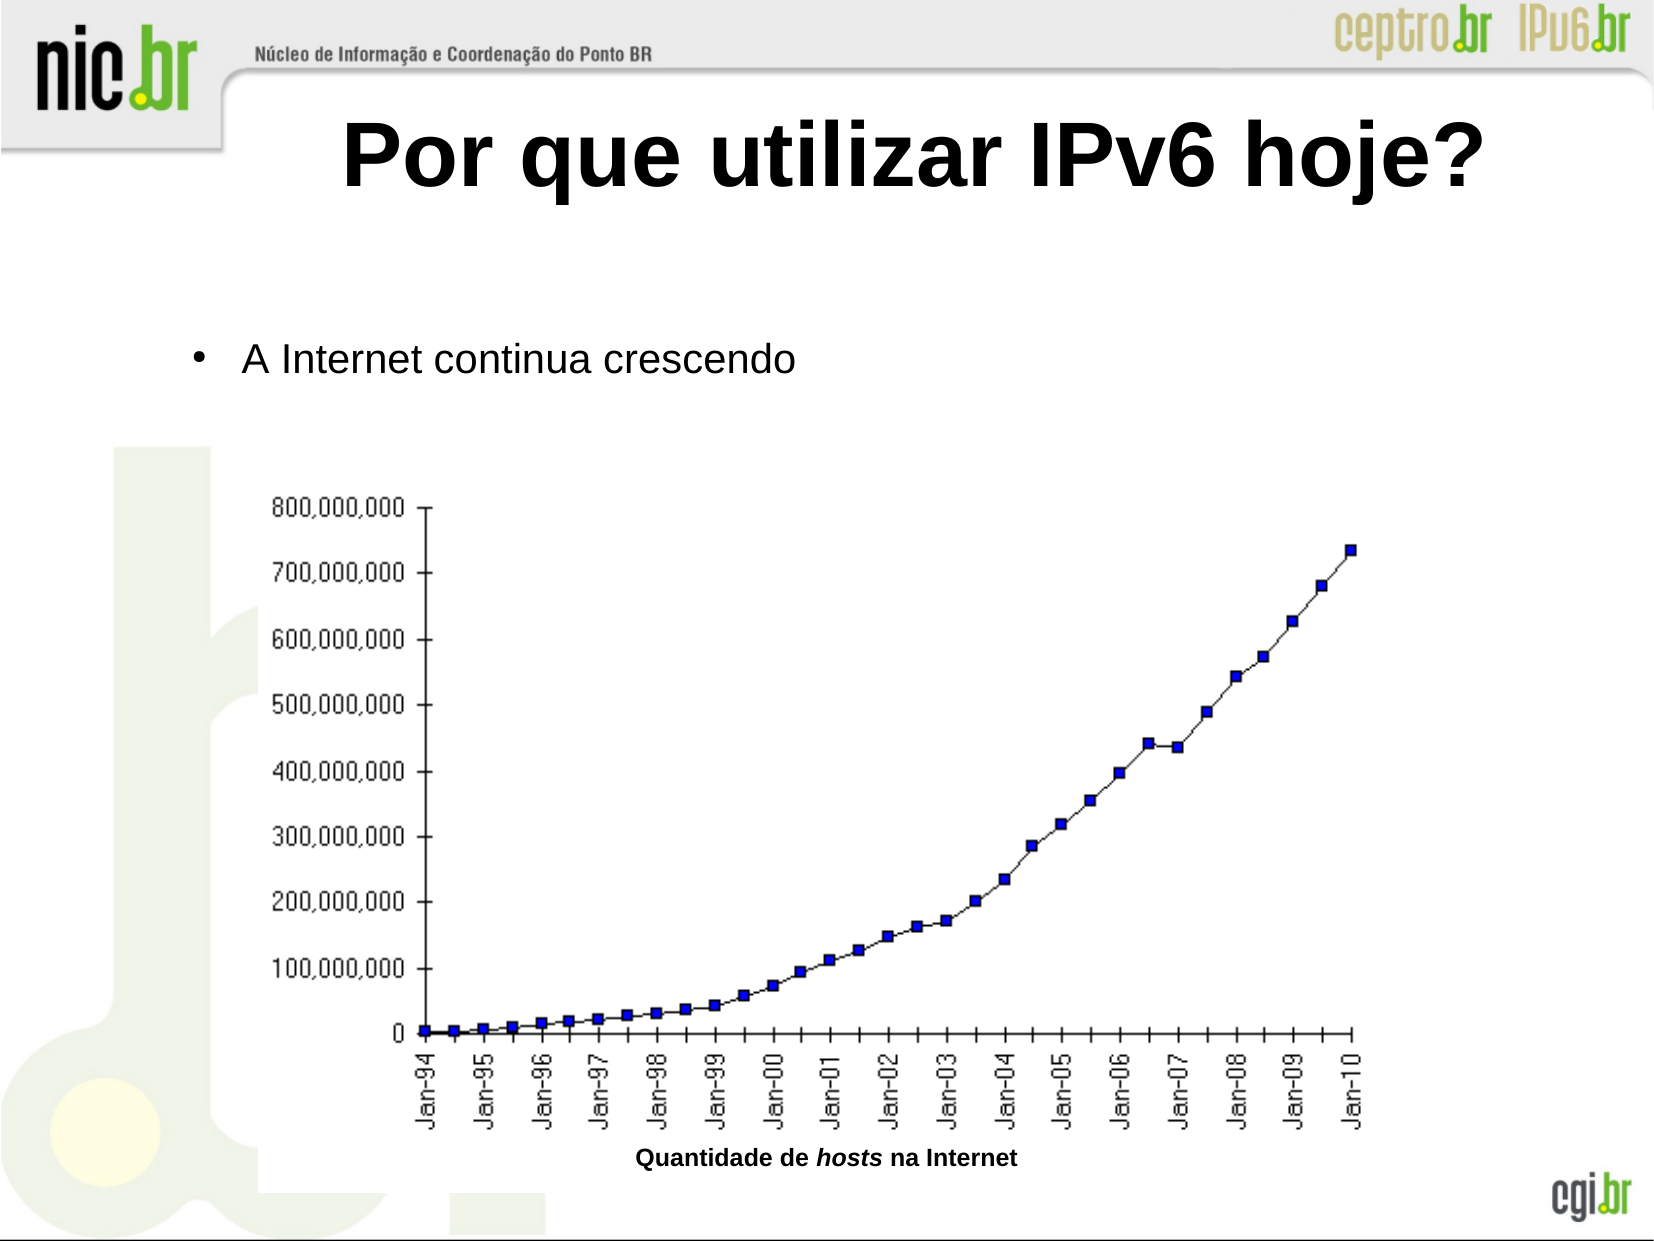

Por que utilizar IPv6 hoje?
A Internet continua crescendo
Quantidade de hosts na Internet